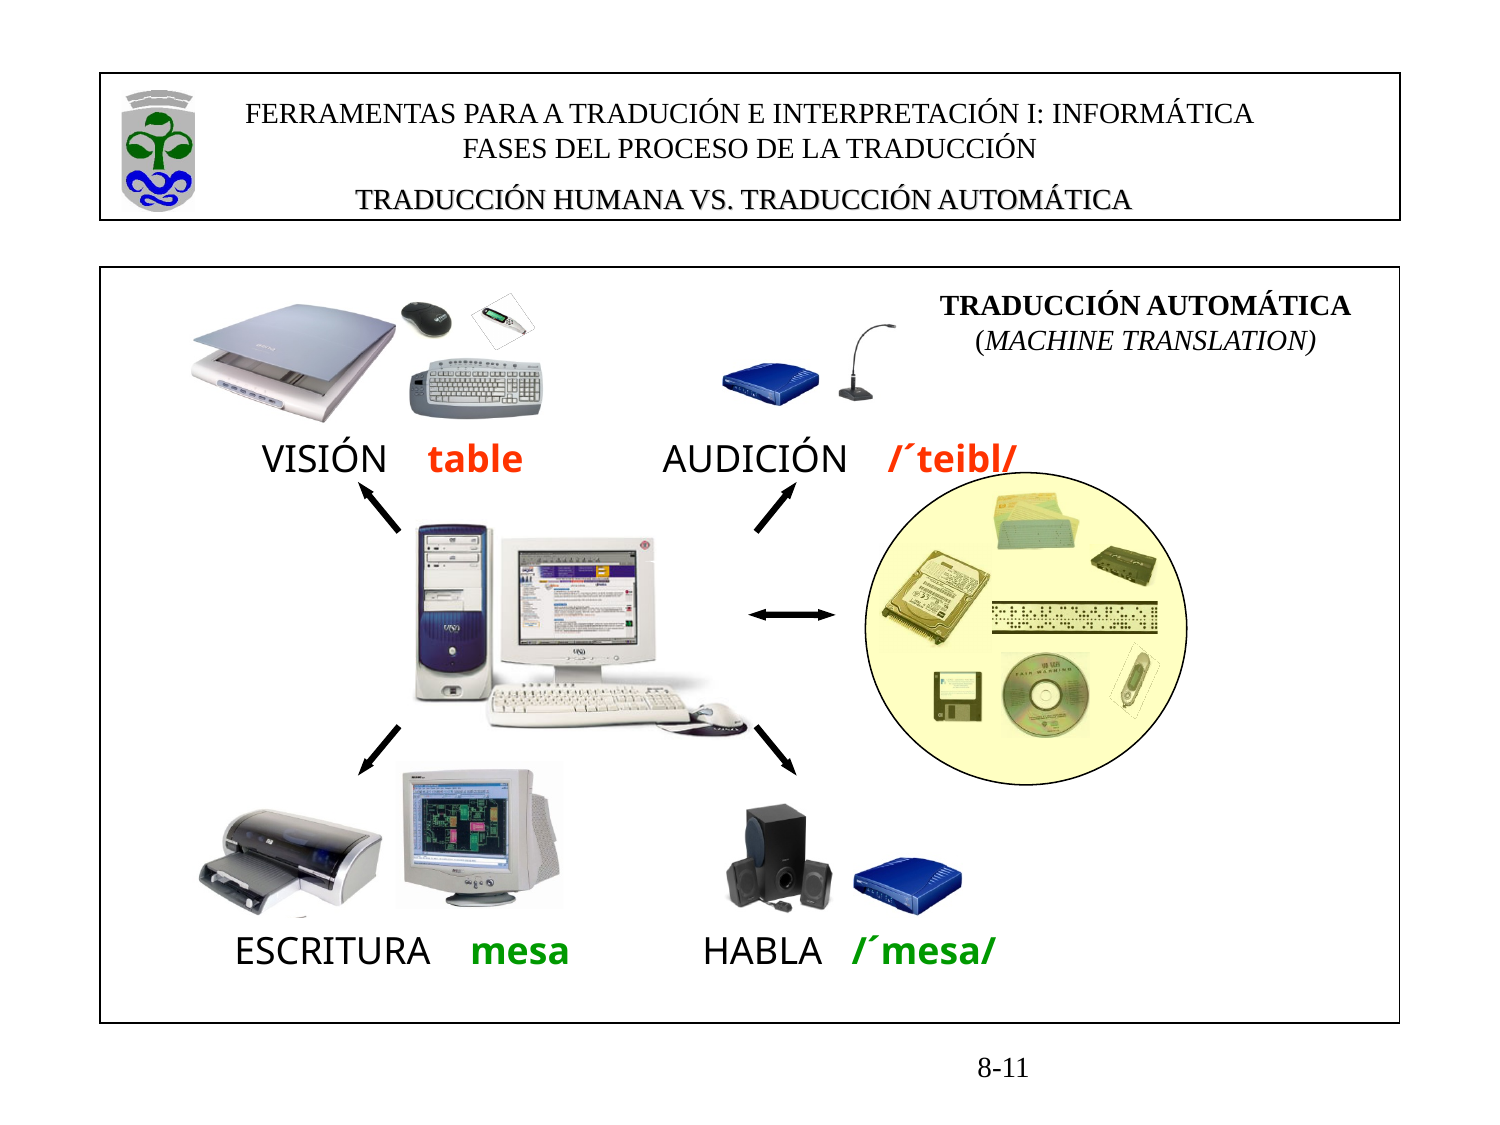

TRADUCCIÓN HUMANA VS. TRADUCCIÓN AUTOMÁTICA
TRADUCCIÓN AUTOMÁTICA
(MACHINE TRANSLATION)
VISIÓN table
AUDICIÓN /´teibl/
ESCRITURA mesa
HABLA /´mesa/